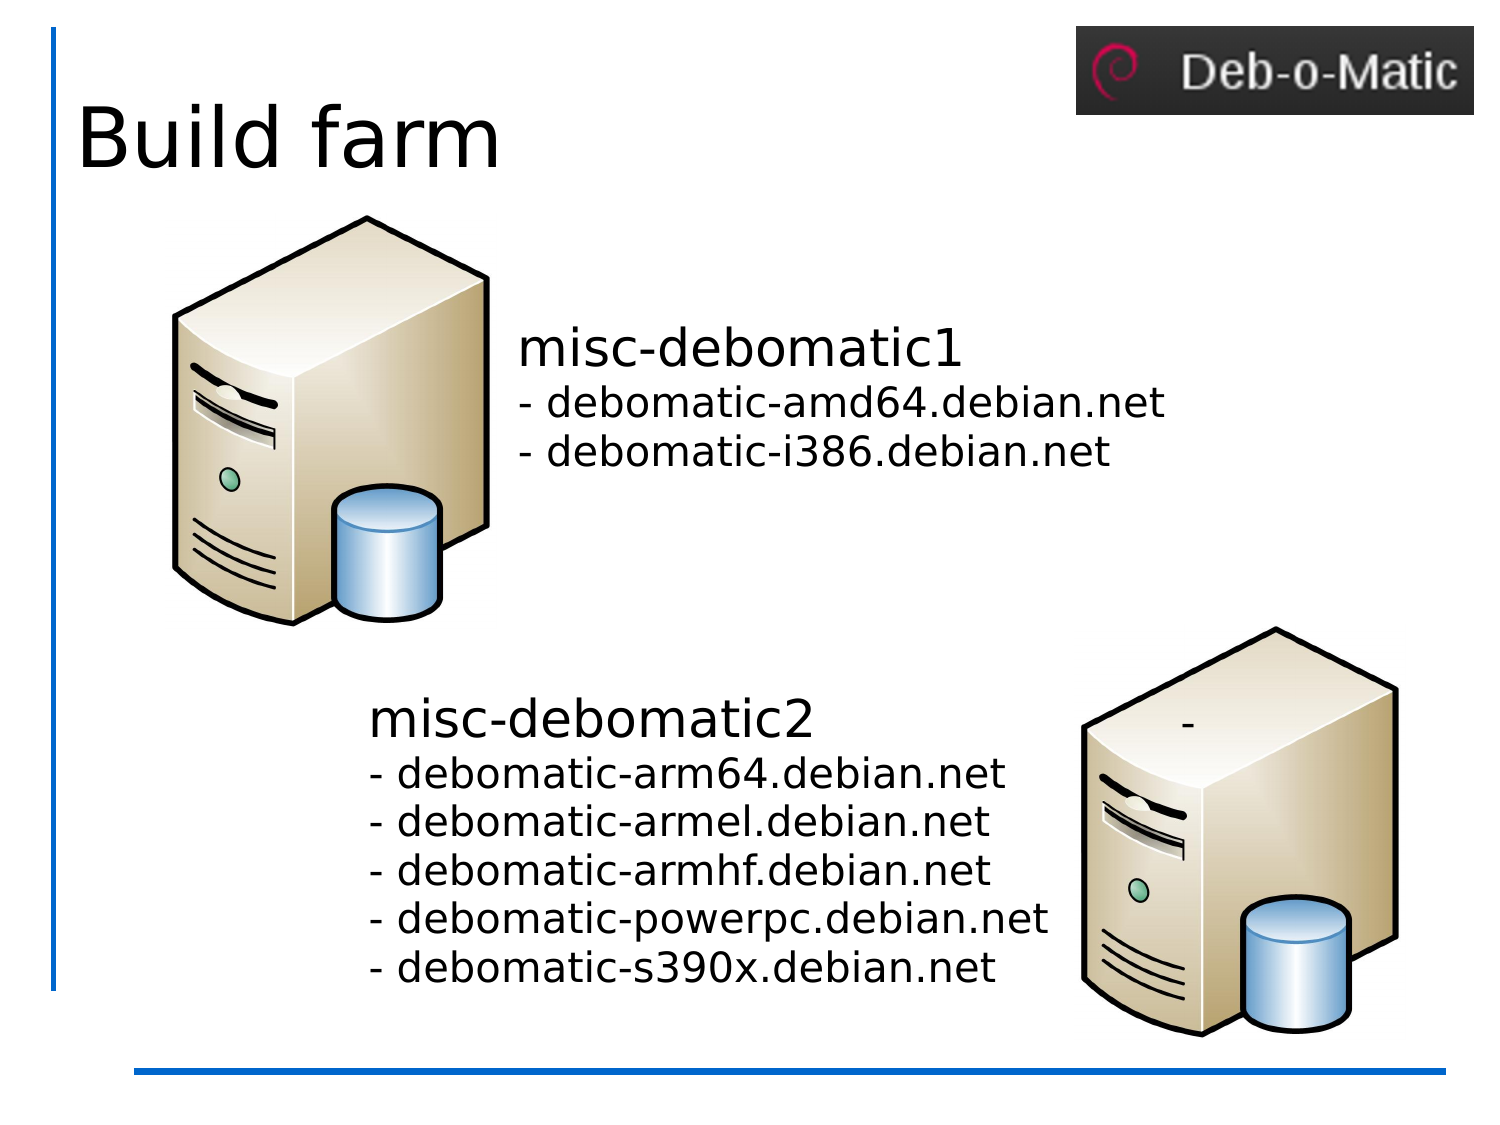

# Build farm
						misc-debomatic1
						- debomatic-amd64.debian.net
						- debomatic-i386.debian.net
						misc-debomatic2					-
						- debomatic-arm64.debian.net
						- debomatic-armel.debian.net
						- debomatic-armhf.debian.net
						- debomatic-powerpc.debian.net
						- debomatic-s390x.debian.net